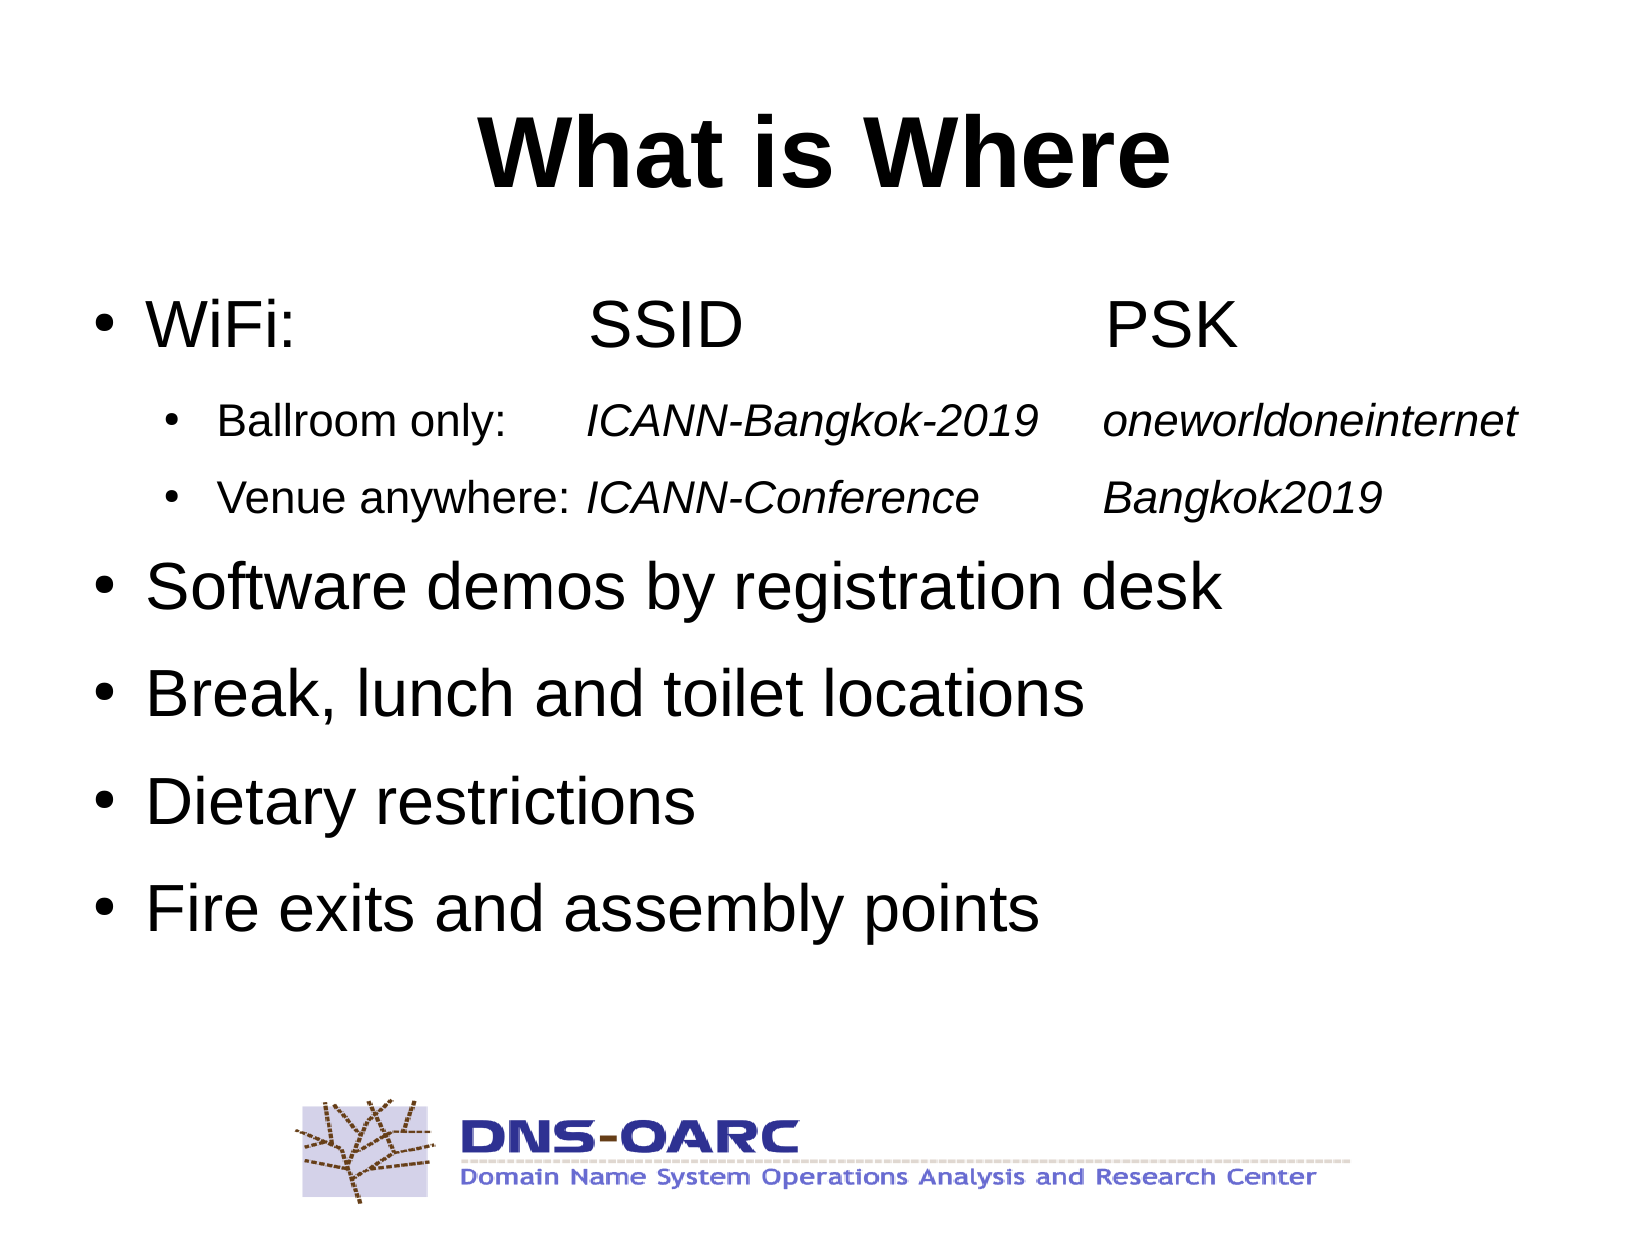

# What is Where
WiFi:				SSID					PSK
Ballroom only:		ICANN-Bangkok-2019	oneworldoneinternet
Venue anywhere:	ICANN-Conference		Bangkok2019
Software demos by registration desk
Break, lunch and toilet locations
Dietary restrictions
Fire exits and assembly points